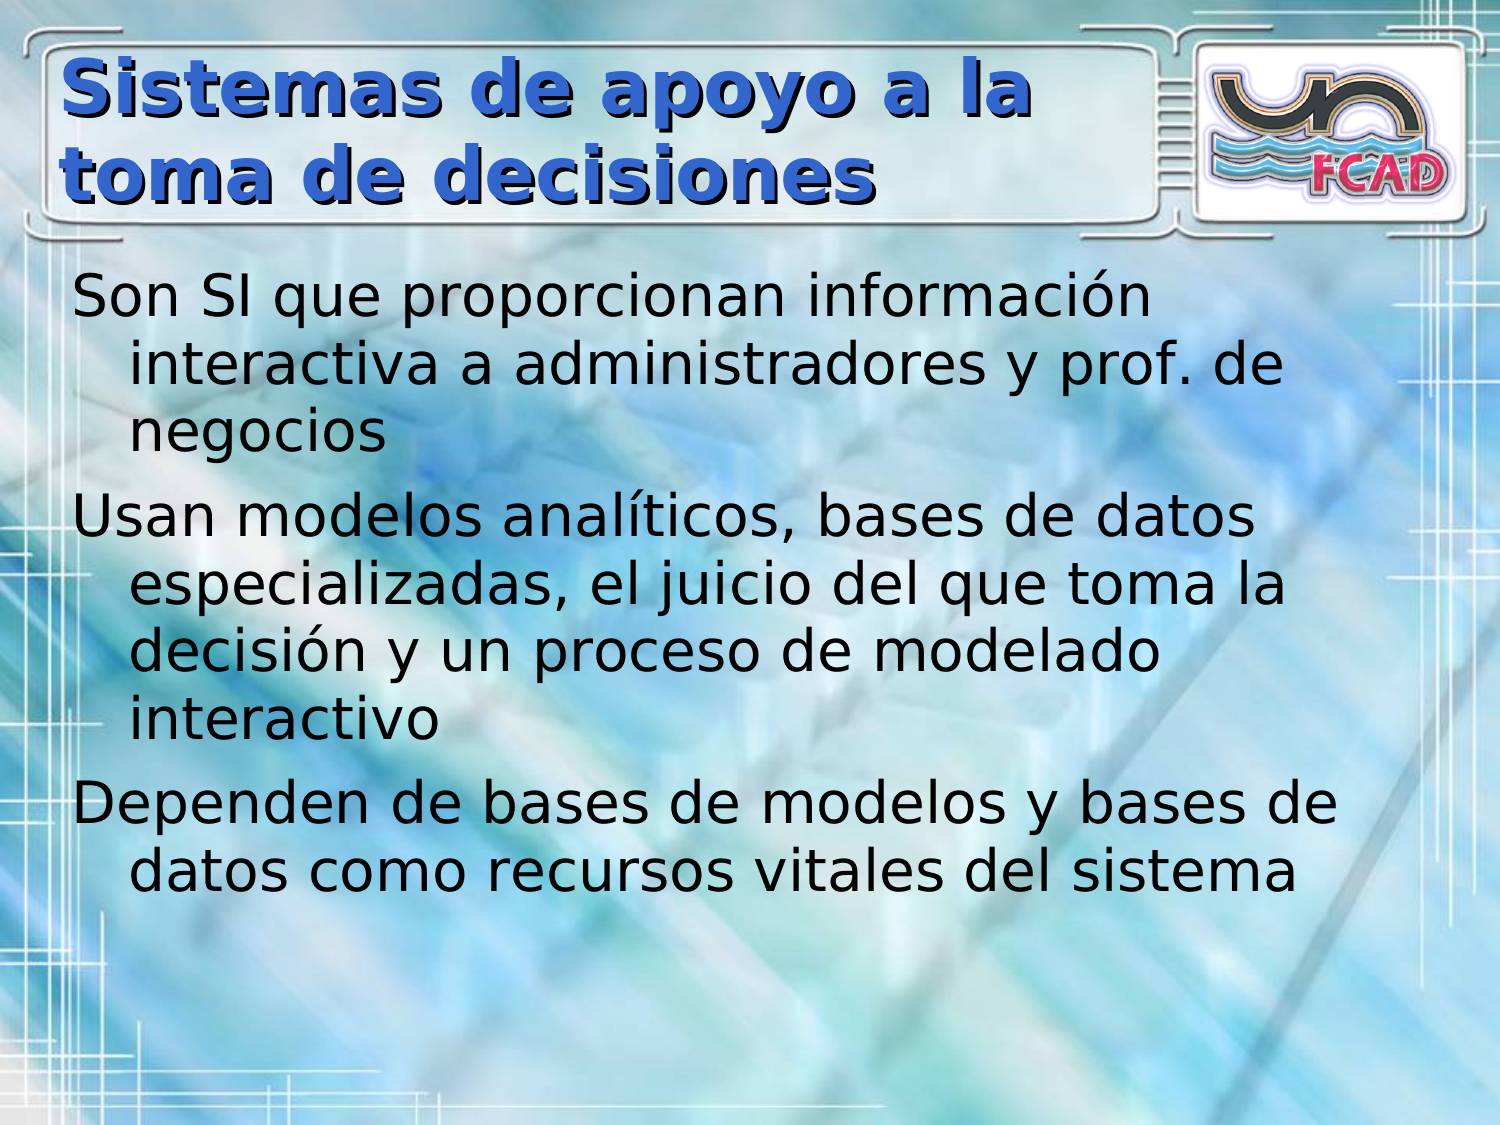

# Sistemas de apoyo a la toma de decisiones
Son SI que proporcionan información interactiva a administradores y prof. de negocios
Usan modelos analíticos, bases de datos especializadas, el juicio del que toma la decisión y un proceso de modelado interactivo
Dependen de bases de modelos y bases de datos como recursos vitales del sistema